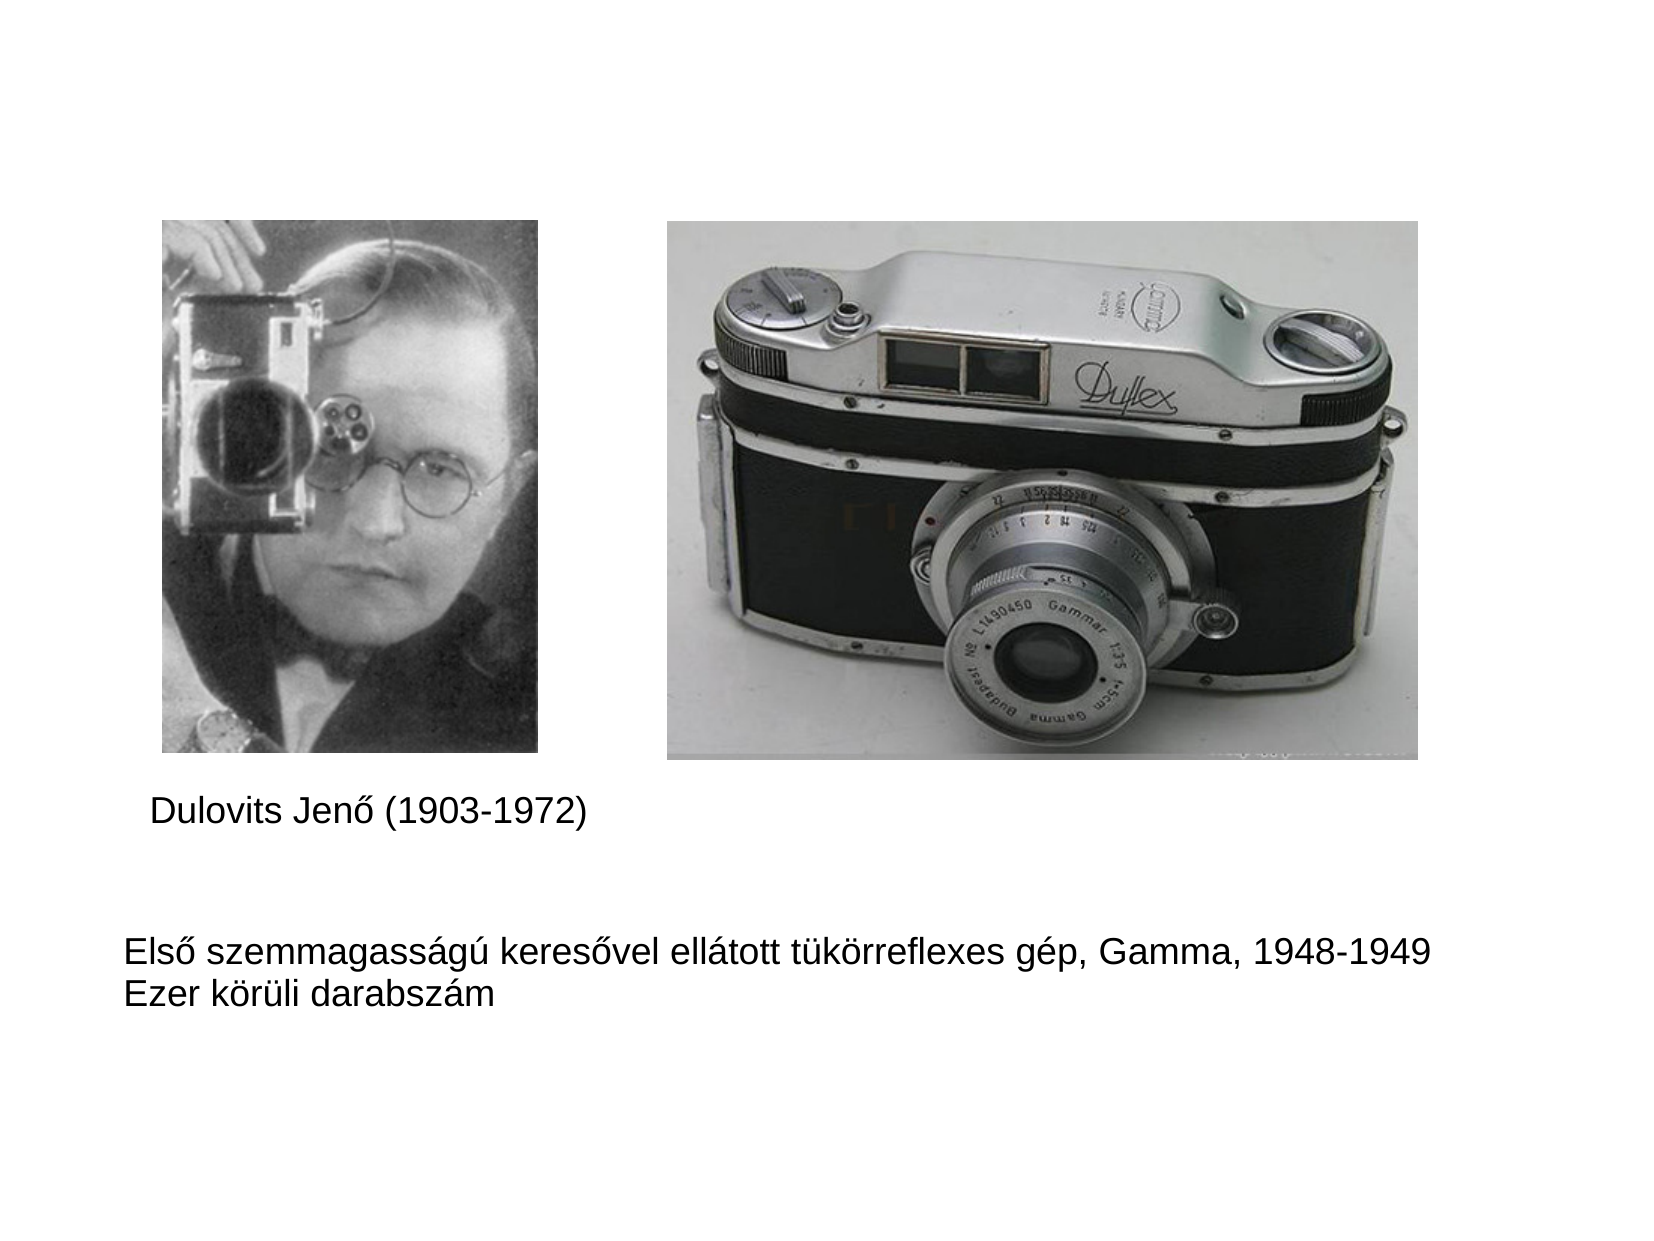

Dulovits Jenő (1903-1972)
Első szemmagasságú keresővel ellátott tükörreflexes gép, Gamma, 1948-1949
Ezer körüli darabszám